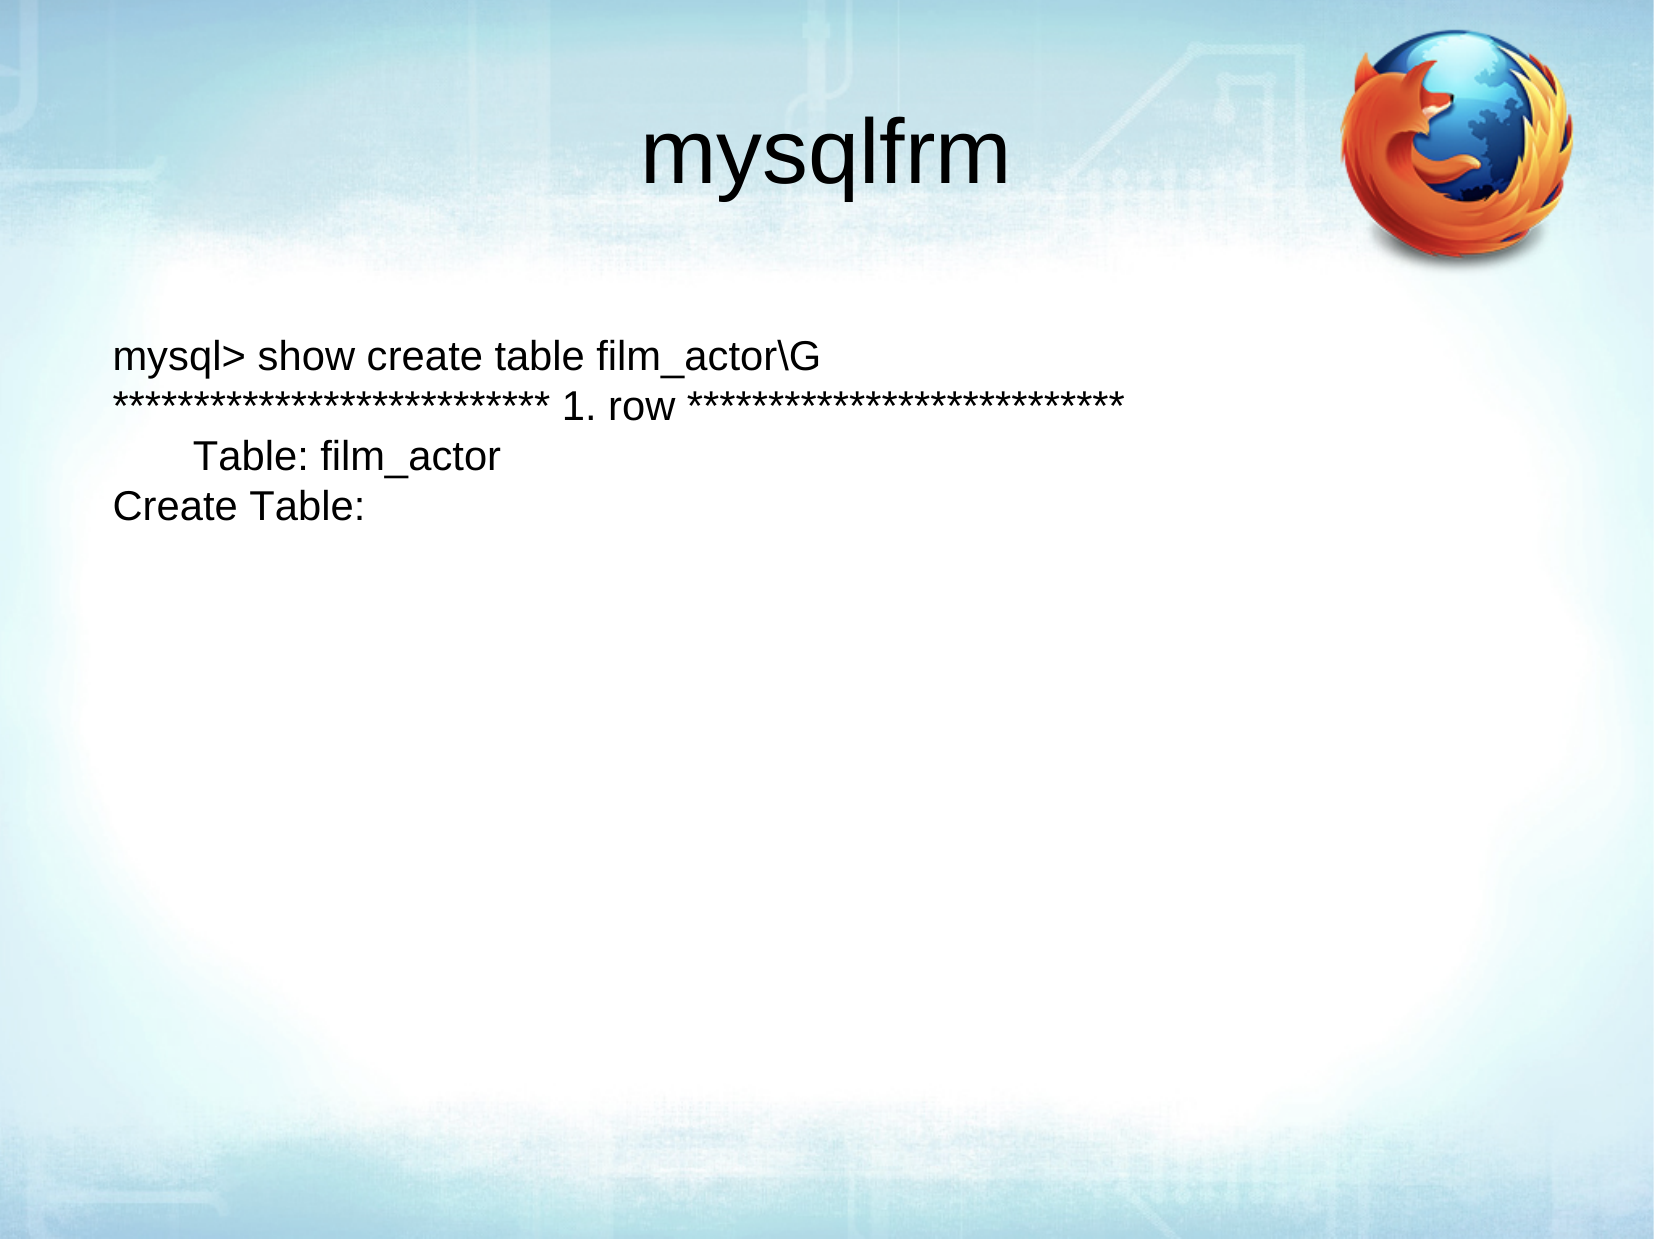

# mysqlfrm
mysql> show create table film_actor\G
*************************** 1. row ***************************
 Table: film_actor
Create Table: